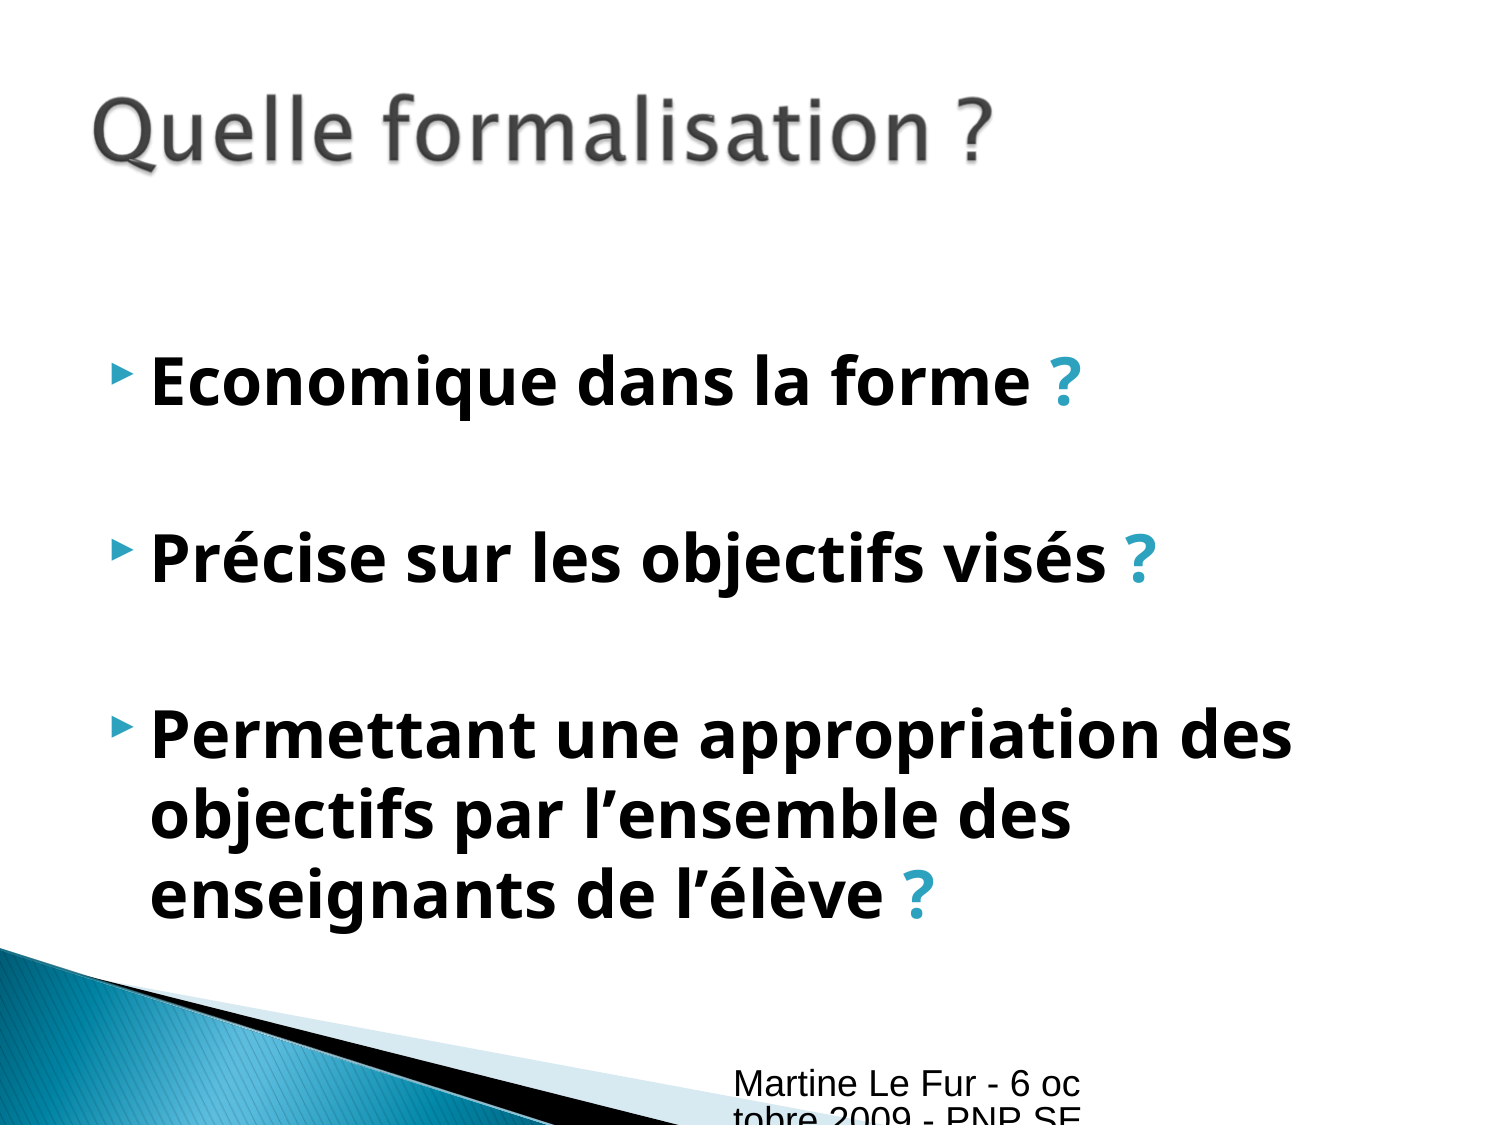

# Economique dans la forme ?
Précise sur les objectifs visés ?
Permettant une appropriation des objectifs par l’ensemble des enseignants de l’élève ?
Martine Le Fur - 6 octobre 2009 - PNP SEGPA